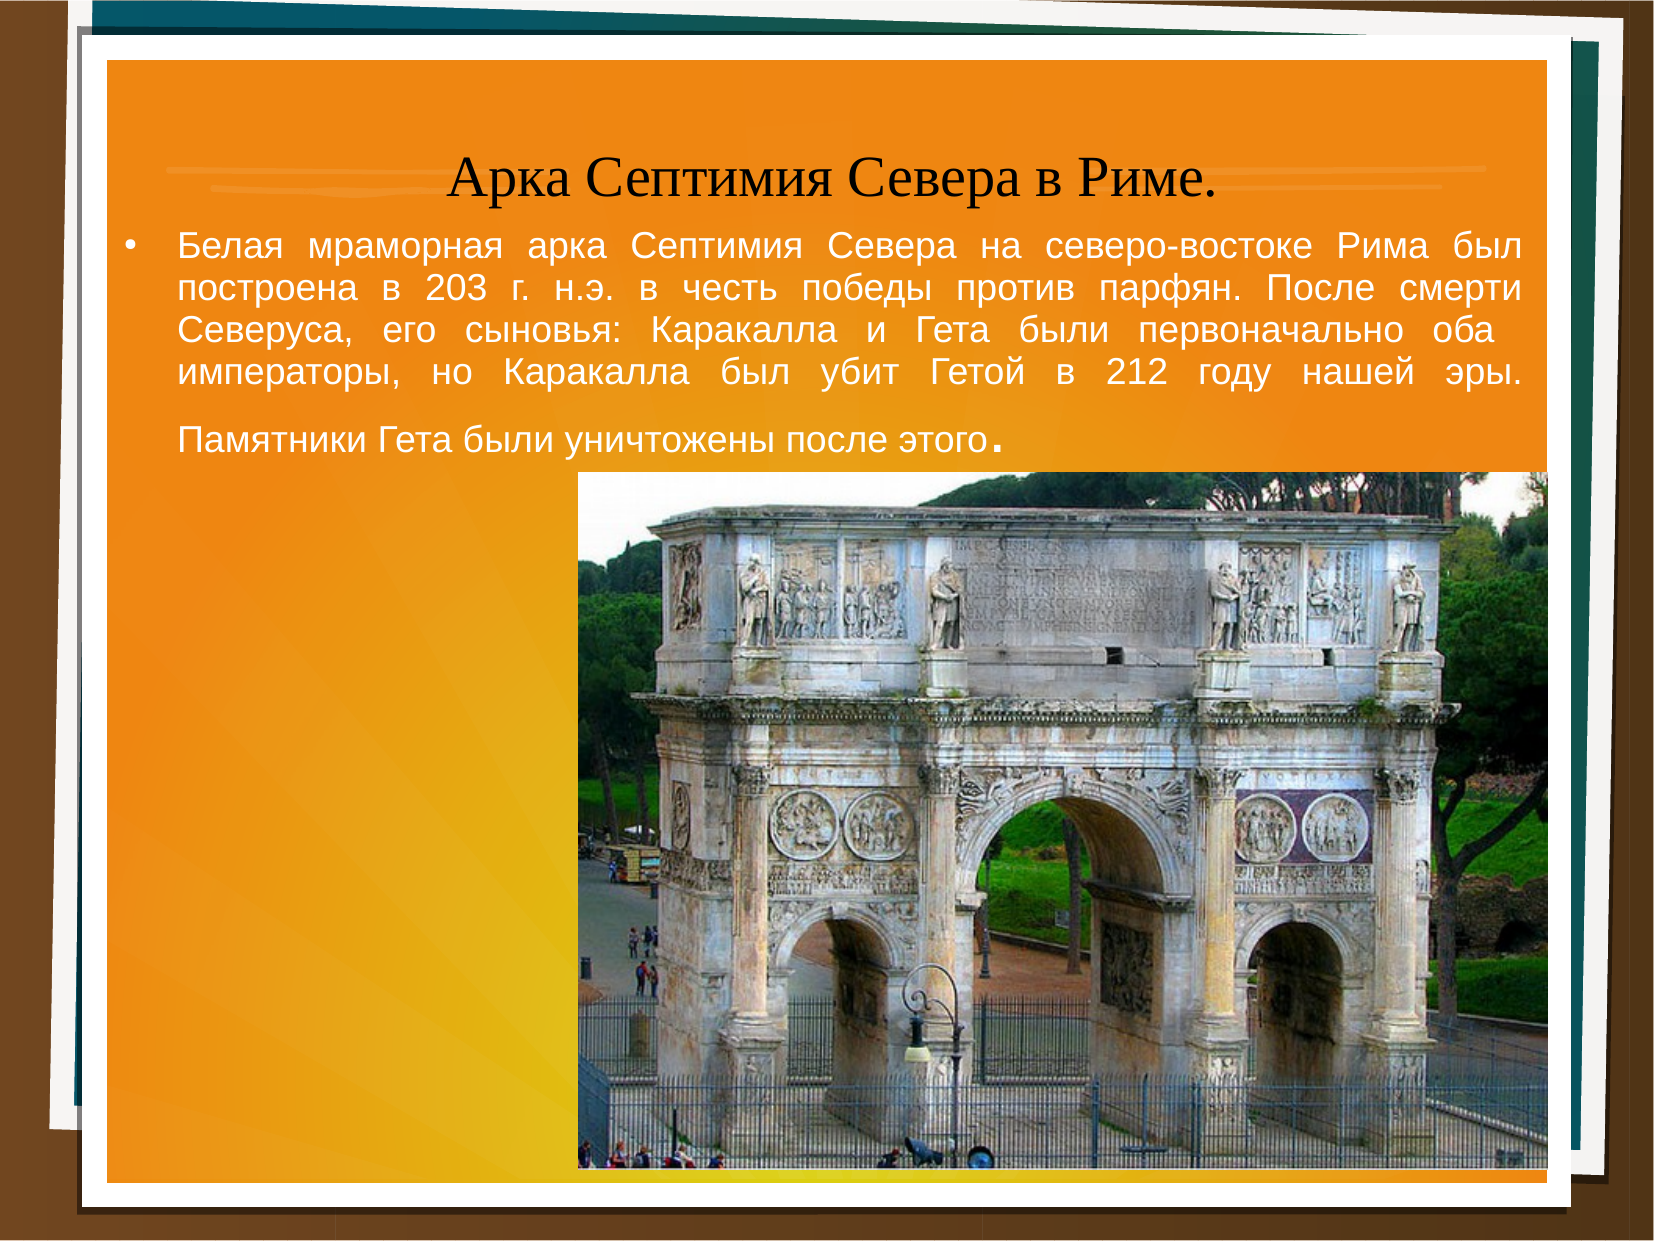

# Арка Септимия Севера в Риме.
Белая мраморная арка Септимия Севера на северо-востоке Рима был построена в 203 г. н.э. в честь победы против парфян. После смерти Северуса, его сыновья: Каракалла и Гета были первоначально оба императоры, но Каракалла был убит Гетой в 212 году нашей эры. Памятники Гета были уничтожены после этого.